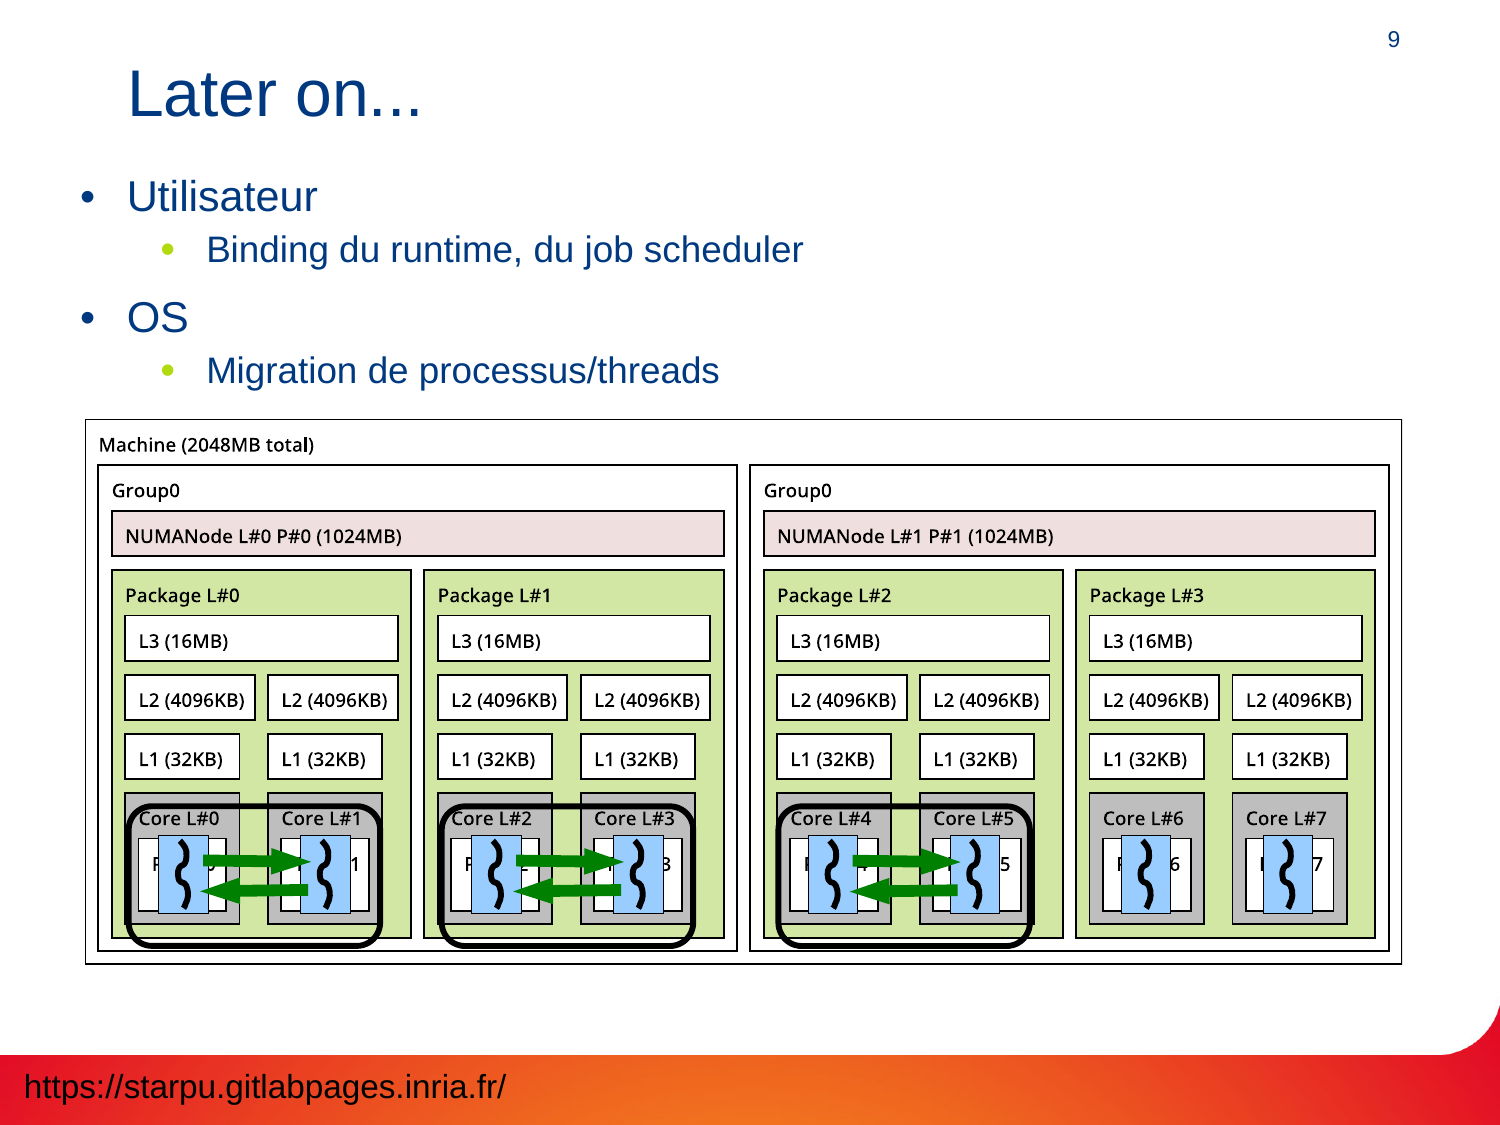

# Later on...
Utilisateur
Binding du runtime, du job scheduler
OS
Migration de processus/threads